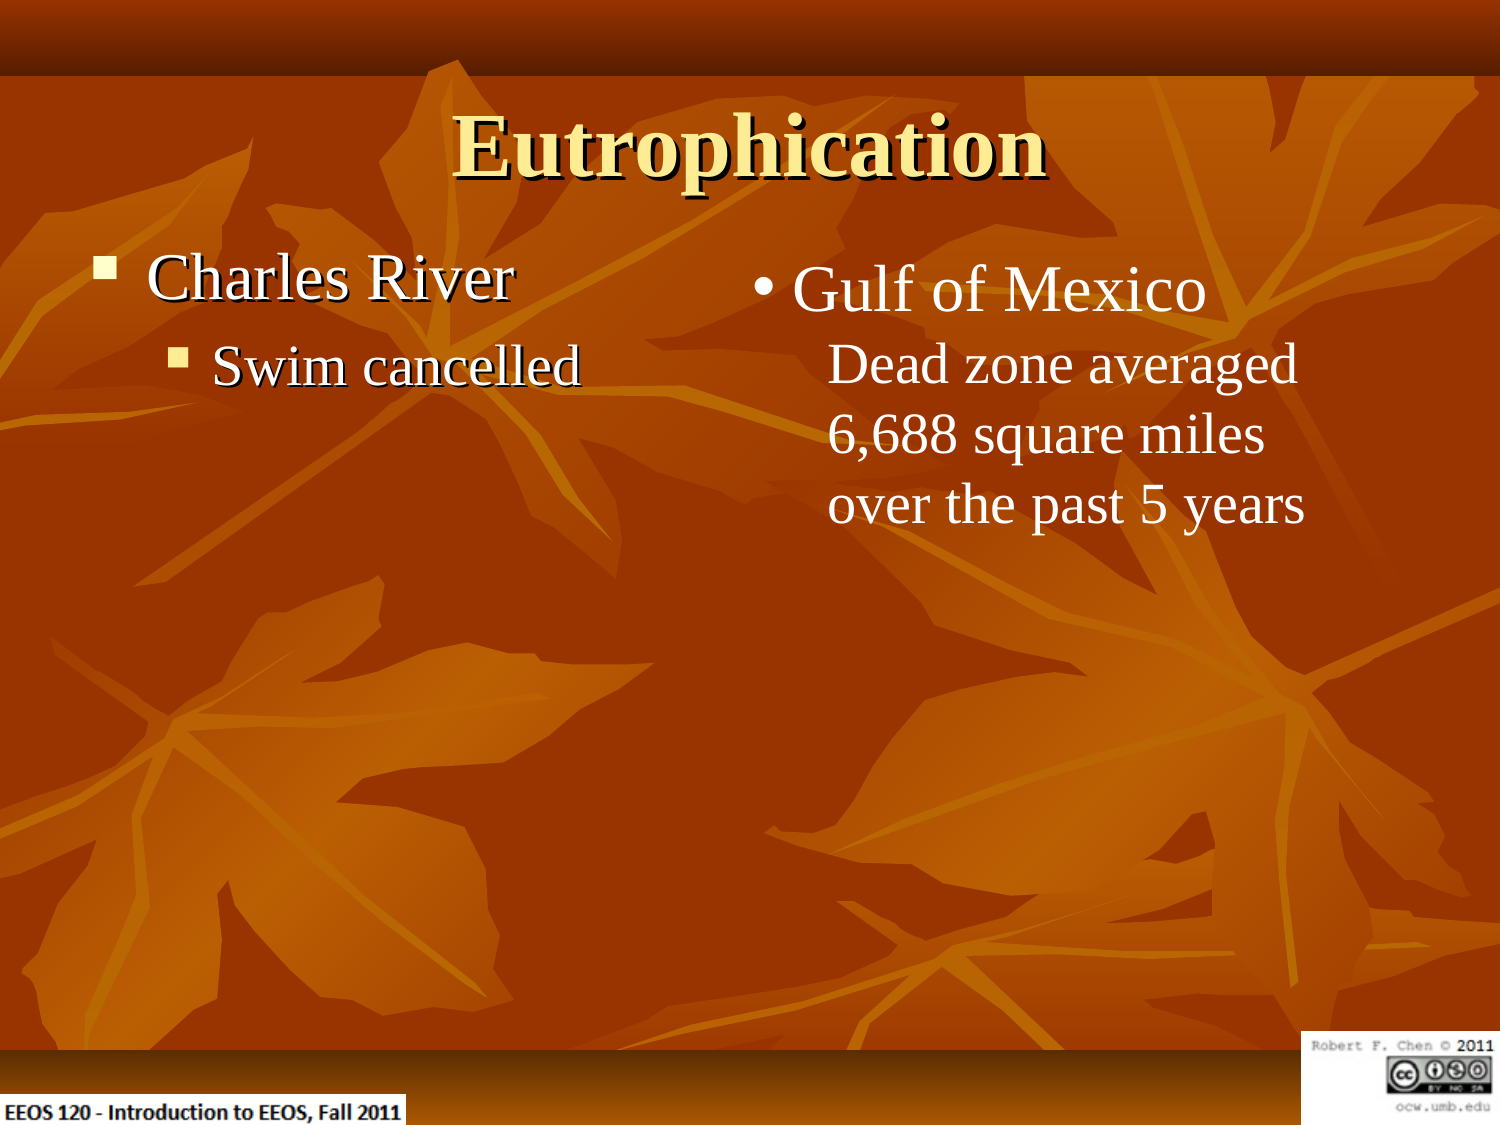

# Eutrophication
Charles River
Swim cancelled
 Gulf of Mexico
Dead zone averaged 6,688 square miles over the past 5 years